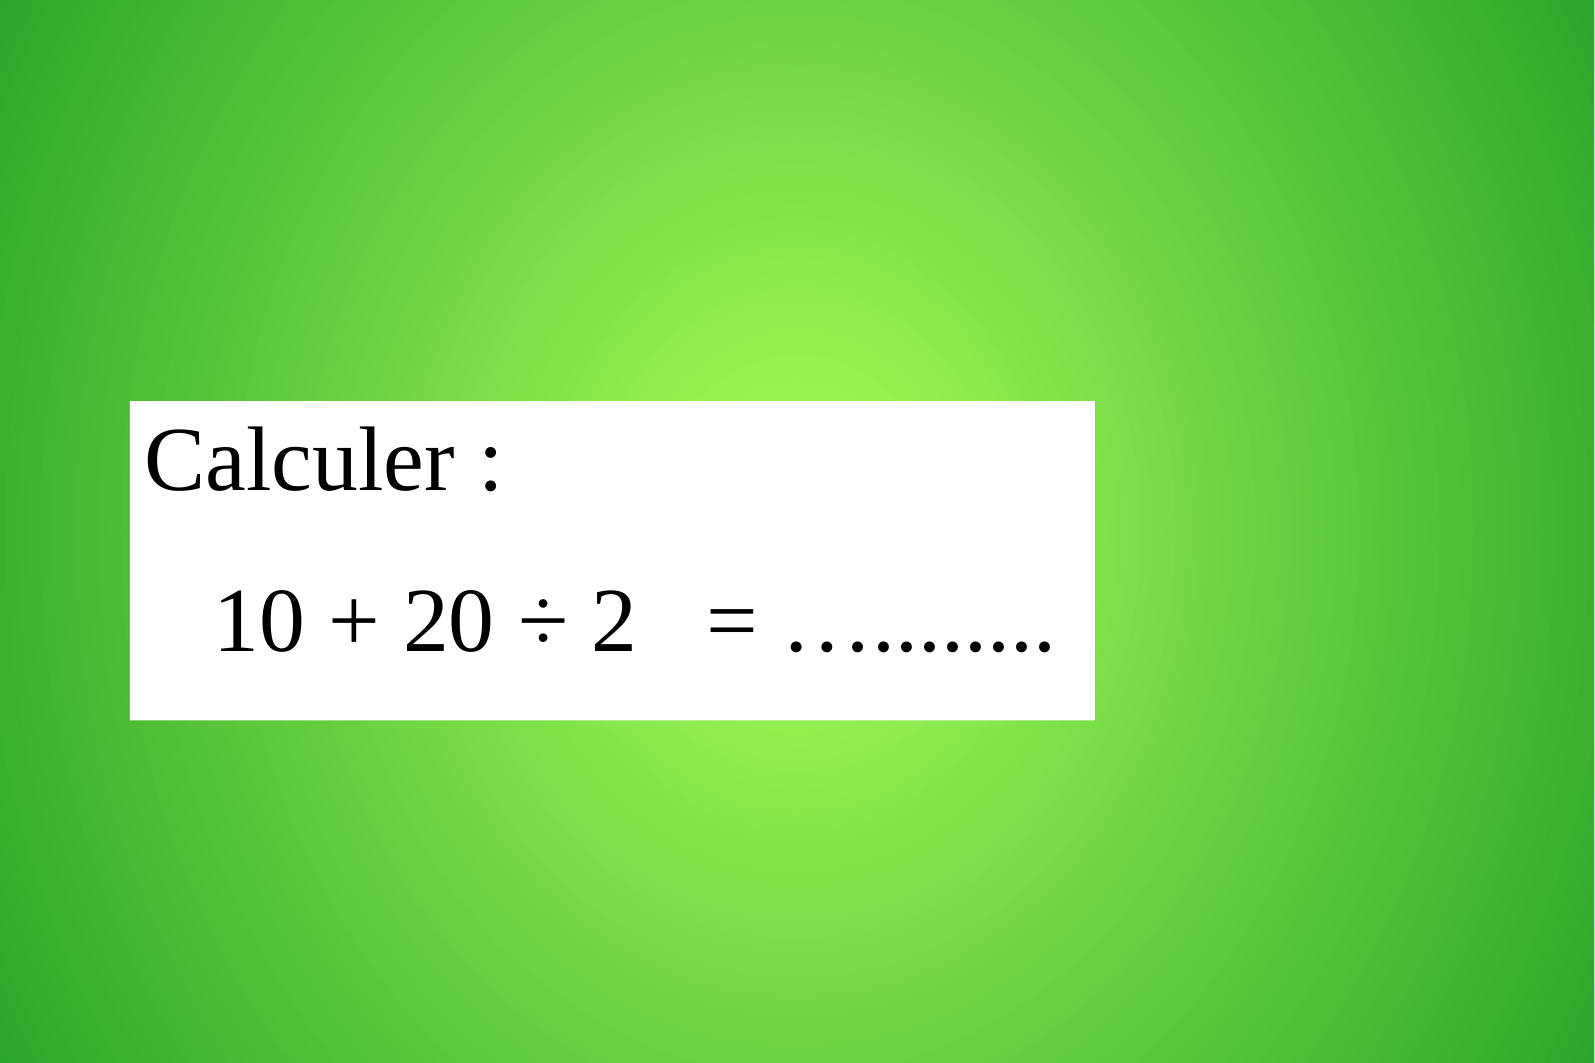

Calculer :
 10 + 20 ÷ 2 = …........